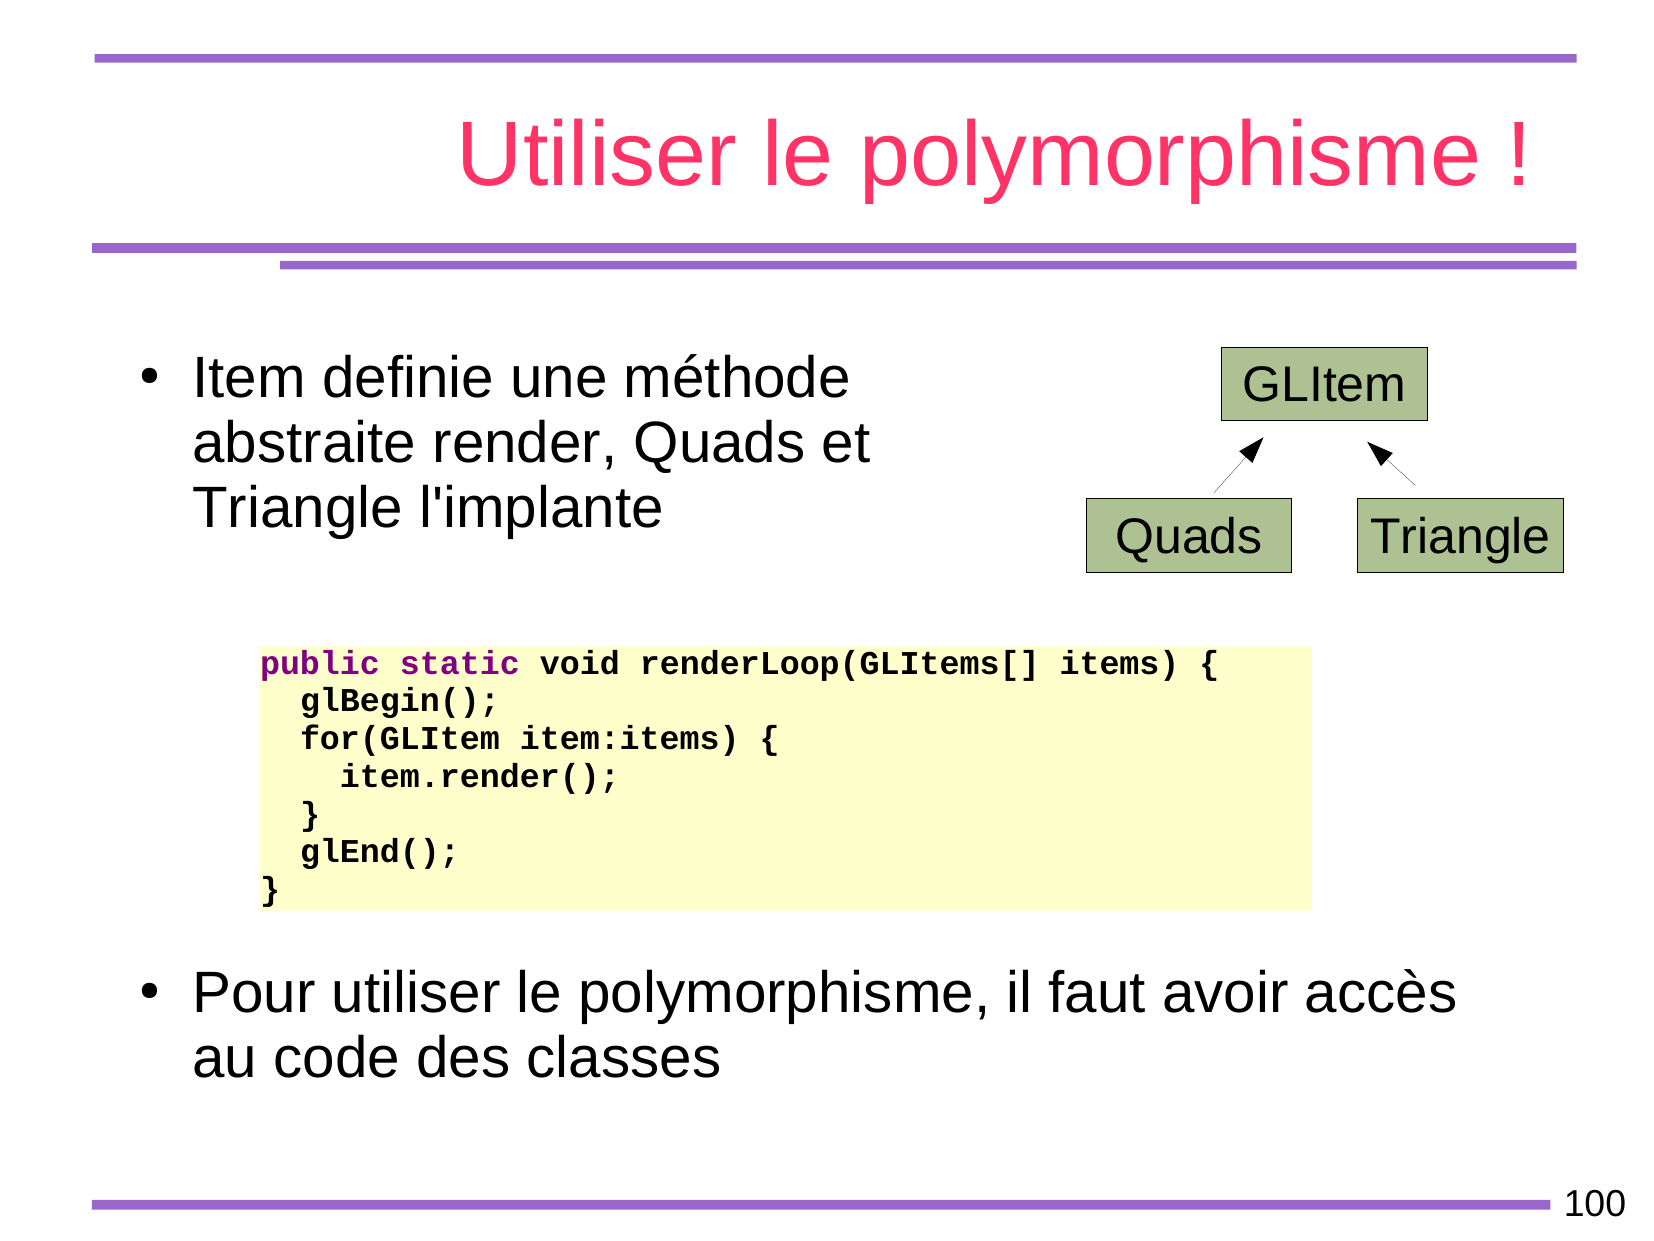

# Utiliser le polymorphisme !
Item definie une méthode
abstraite render, Quads et
Triangle l'implante
Pour utiliser le polymorphisme, il faut avoir accès au code des classes
GLItem
Quads
Triangle
public static void renderLoop(GLItems[] items) {
 glBegin();
 for(GLItem item:items) {
 item.render();
 }
 glEnd();
}